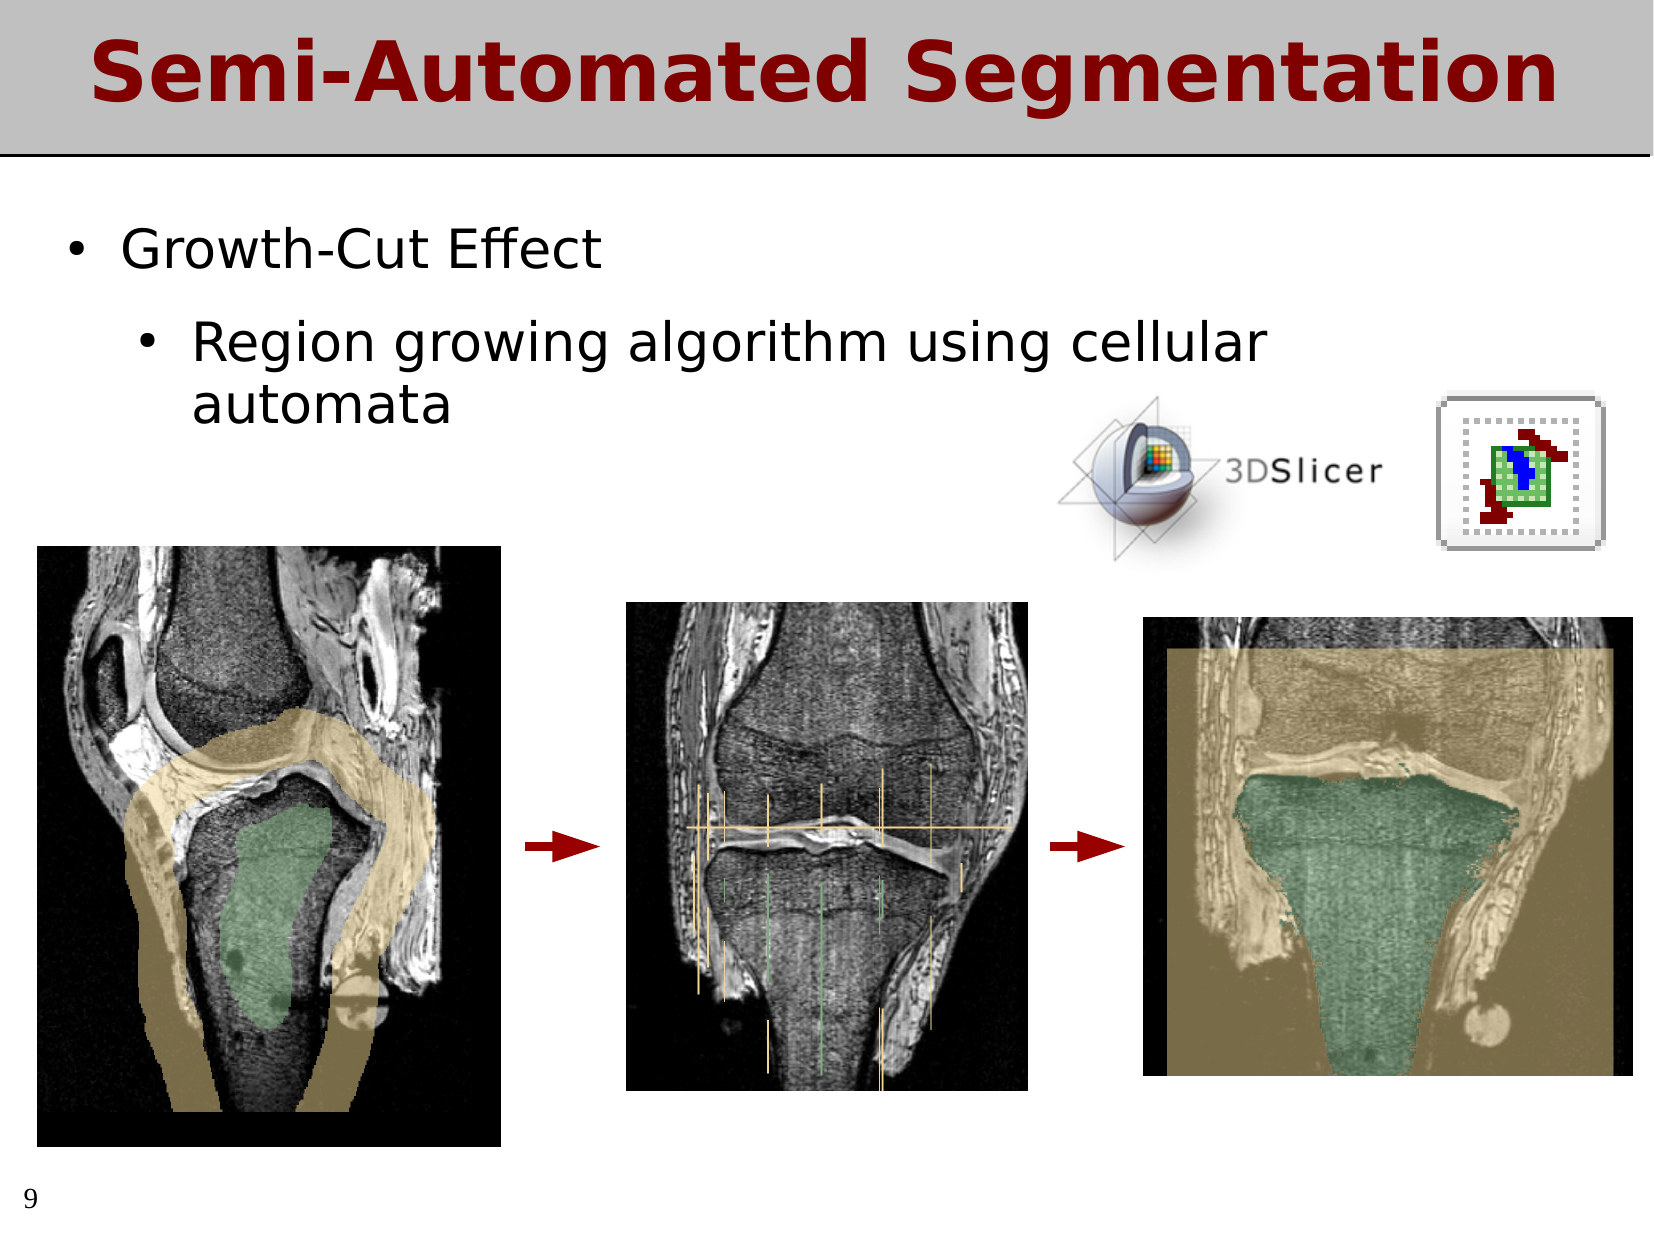

Semi-Automated Segmentation
# Growth-Cut Effect
Region growing algorithm using cellular automata